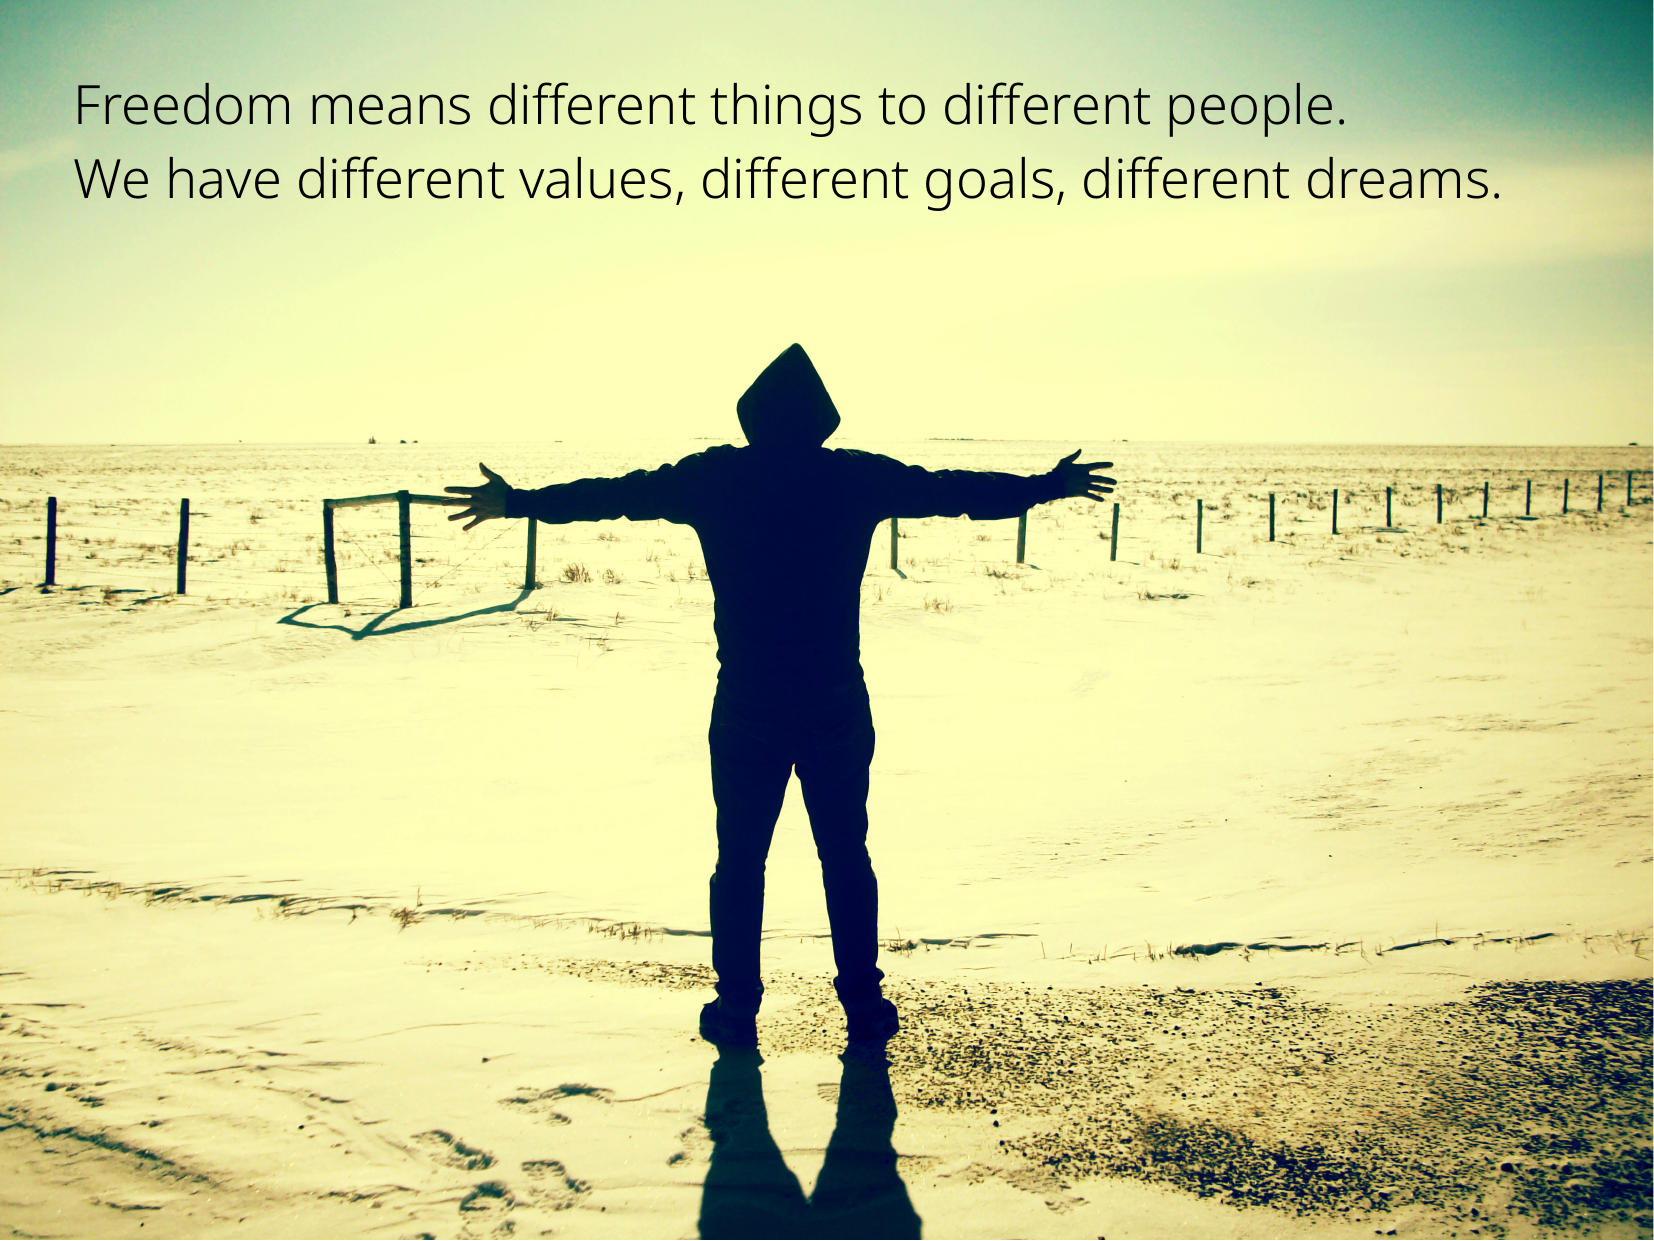

#
Freedom means different things to different people.
We have different values, different goals, different dreams.